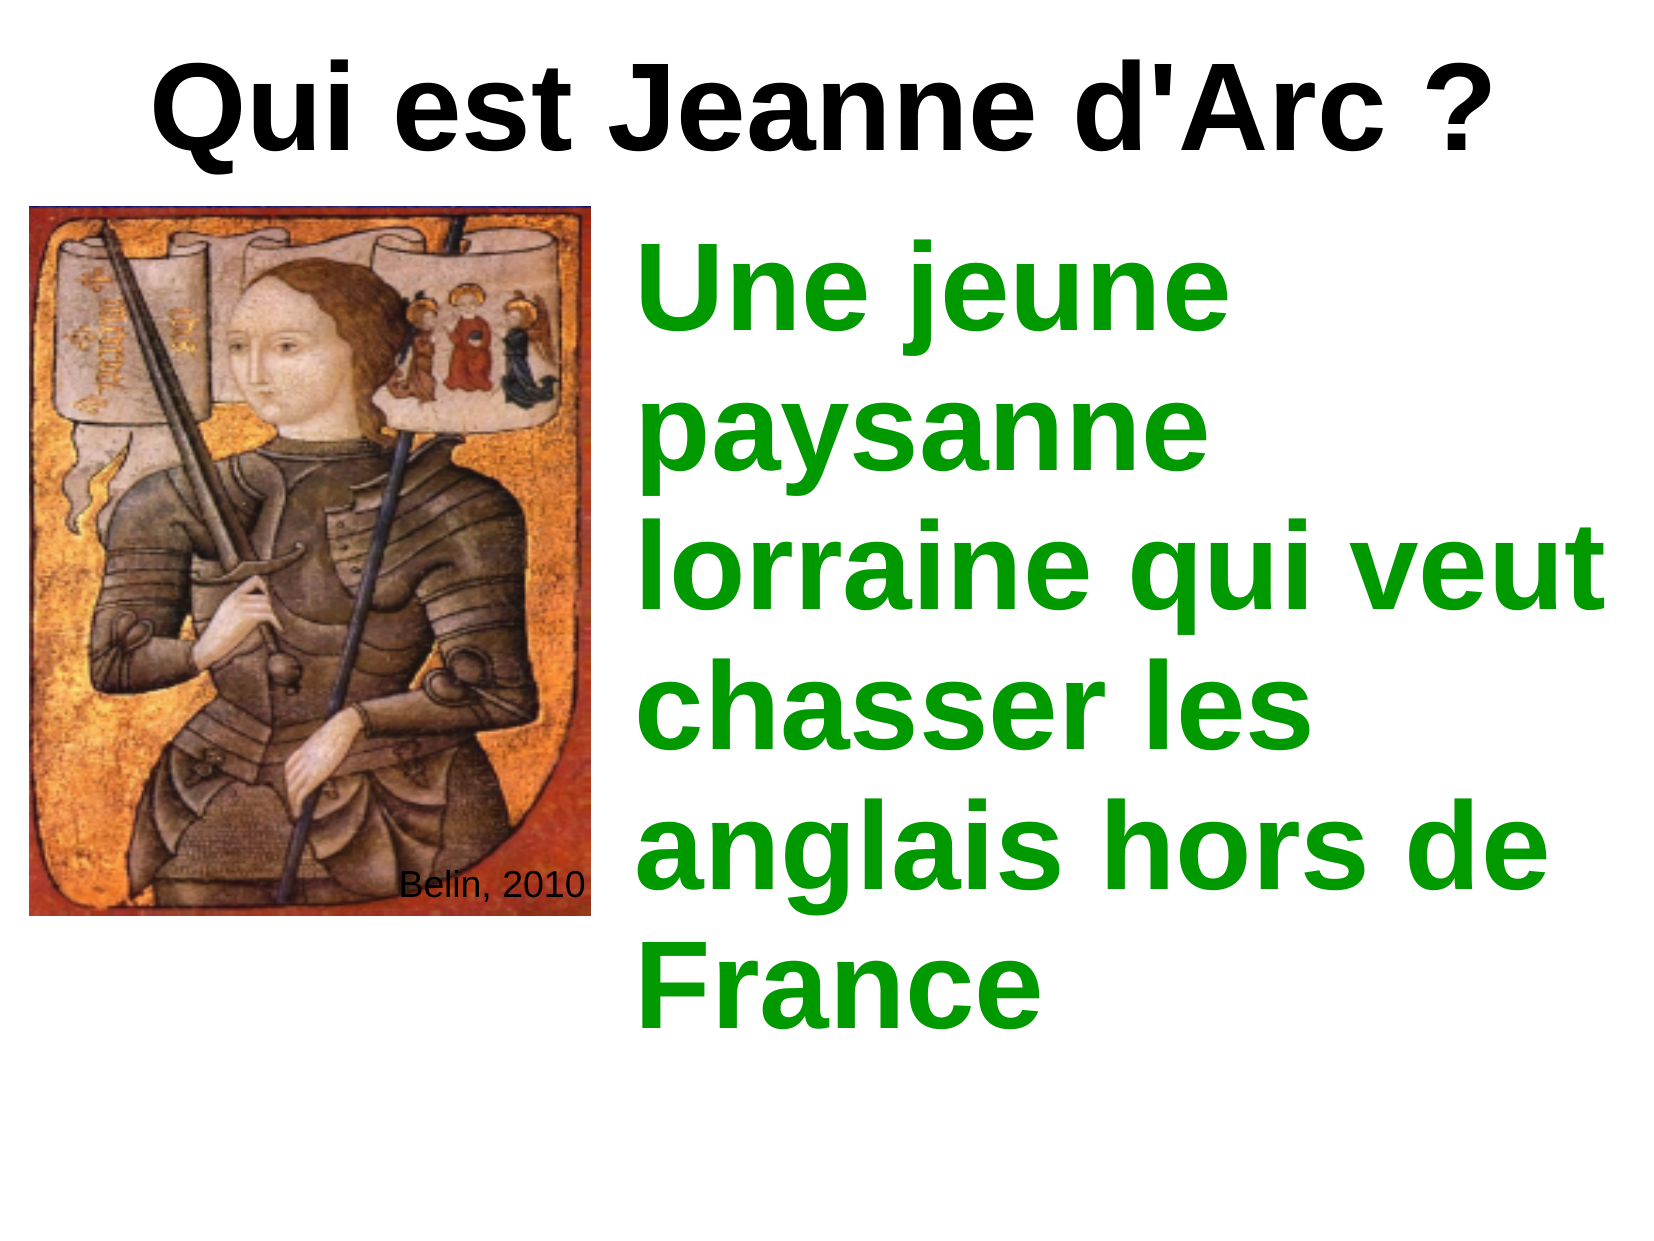

Qui est Jeanne d'Arc ?
Une jeune paysanne lorraine qui veut chasser les anglais hors de France
Belin, 2010